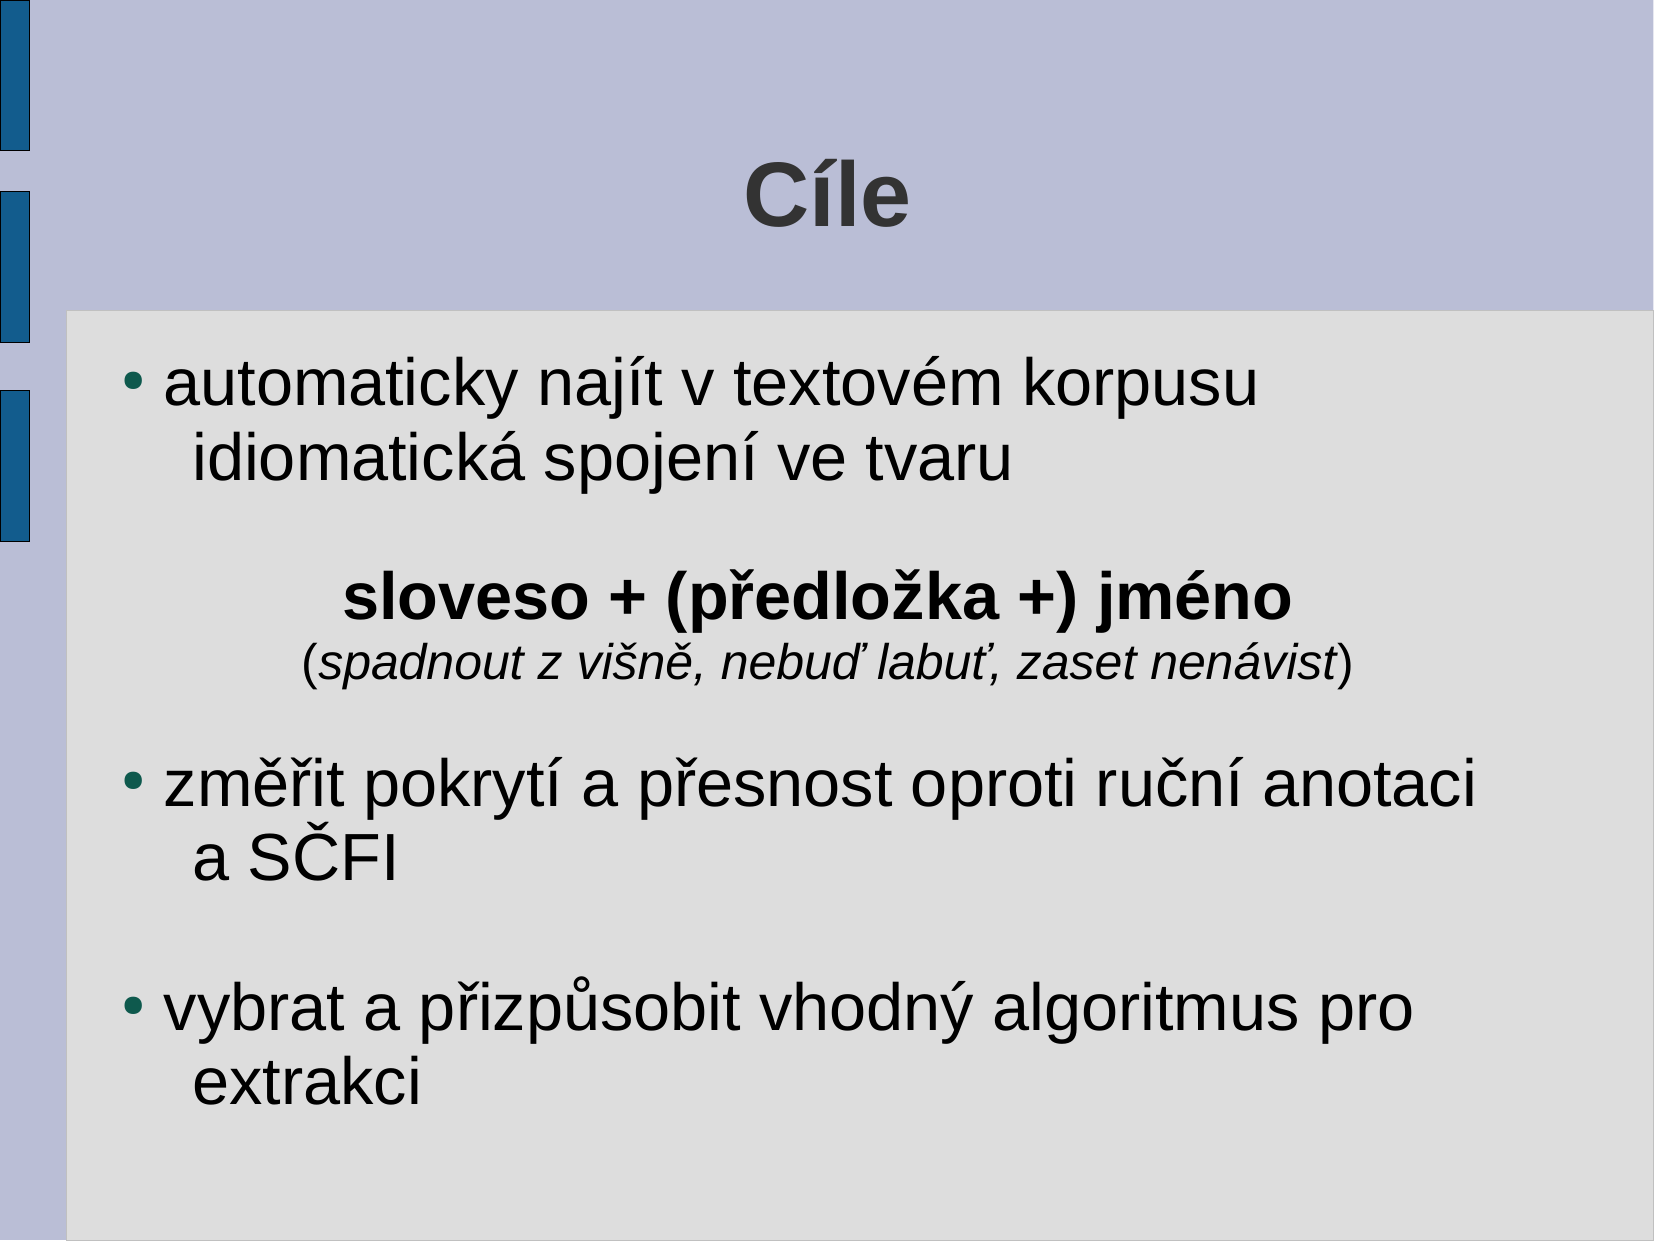

Cíle
# automaticky najít v textovém korpusu idiomatická spojení ve tvaru
sloveso + (předložka +) jméno
(spadnout z višně, nebuď labuť, zaset nenávist)
 změřit pokrytí a přesnost oproti ruční anotaci a SČFI
 vybrat a přizpůsobit vhodný algoritmus pro extrakci